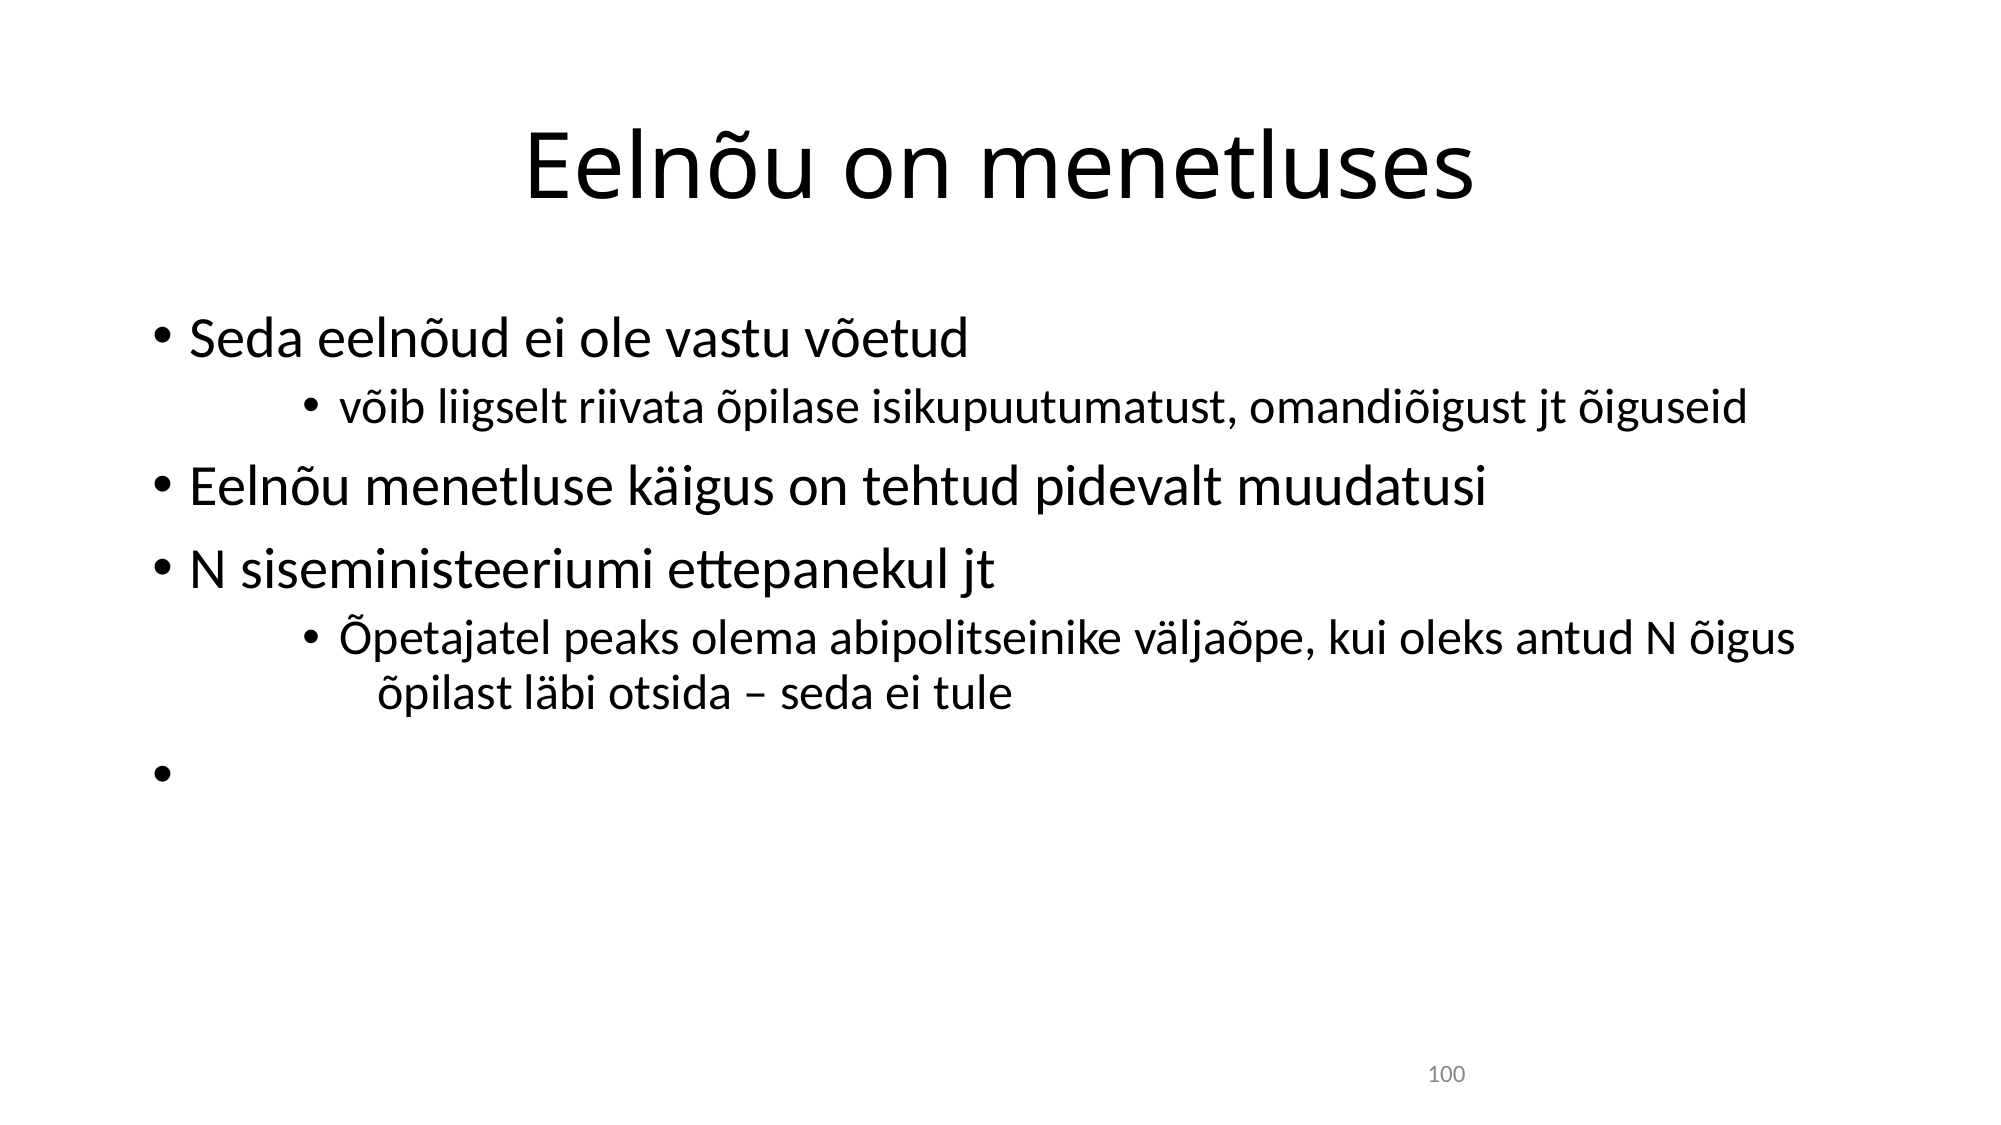

# Eelnõu on menetluses
Seda eelnõud ei ole vastu võetud
võib liigselt riivata õpilase isikupuutumatust, omandiõigust jt õiguseid
Eelnõu menetluse käigus on tehtud pidevalt muudatusi
N siseministeeriumi ettepanekul jt
Õpetajatel peaks olema abipolitseinike väljaõpe, kui oleks antud N õigus õpilast läbi otsida – seda ei tule
100